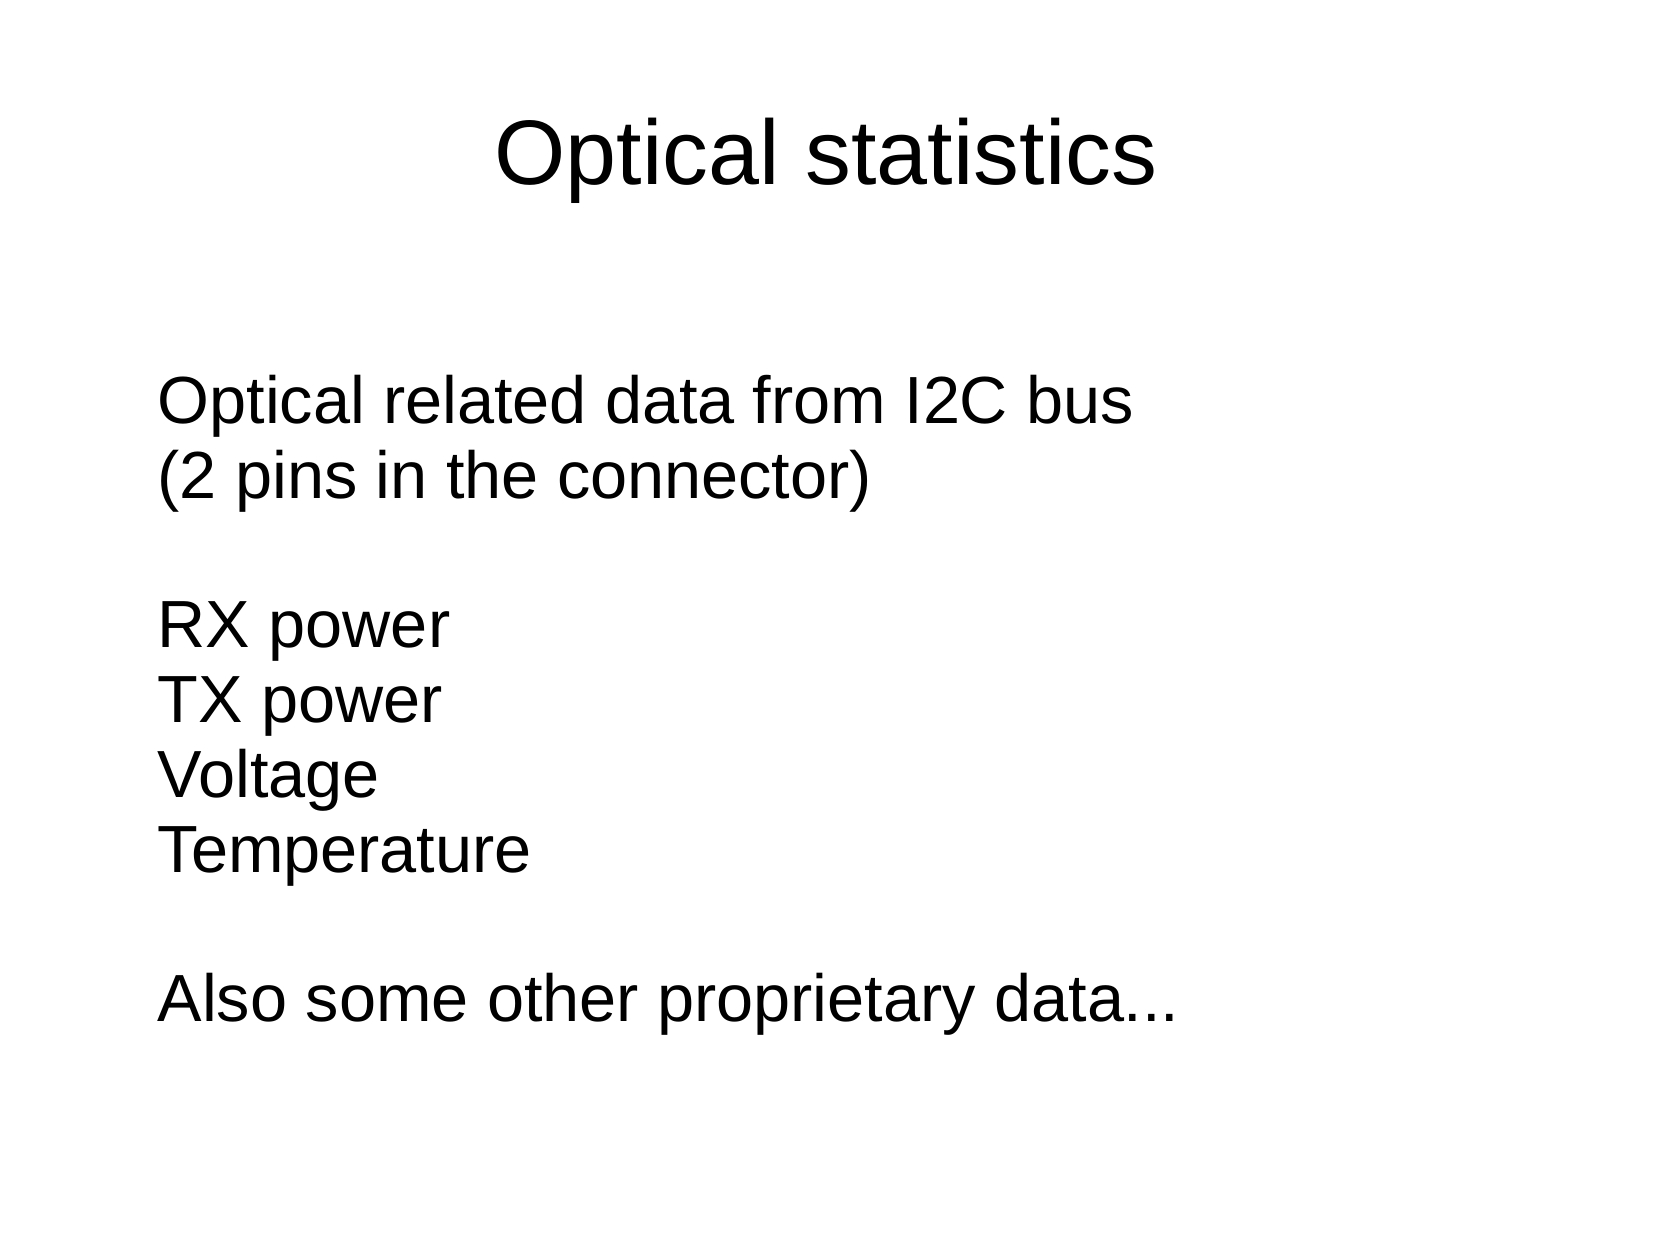

# Optical statistics
	Optical related data from I2C bus
	(2 pins in the connector)
	RX power
	TX power
	Voltage
	Temperature
	Also some other proprietary data...